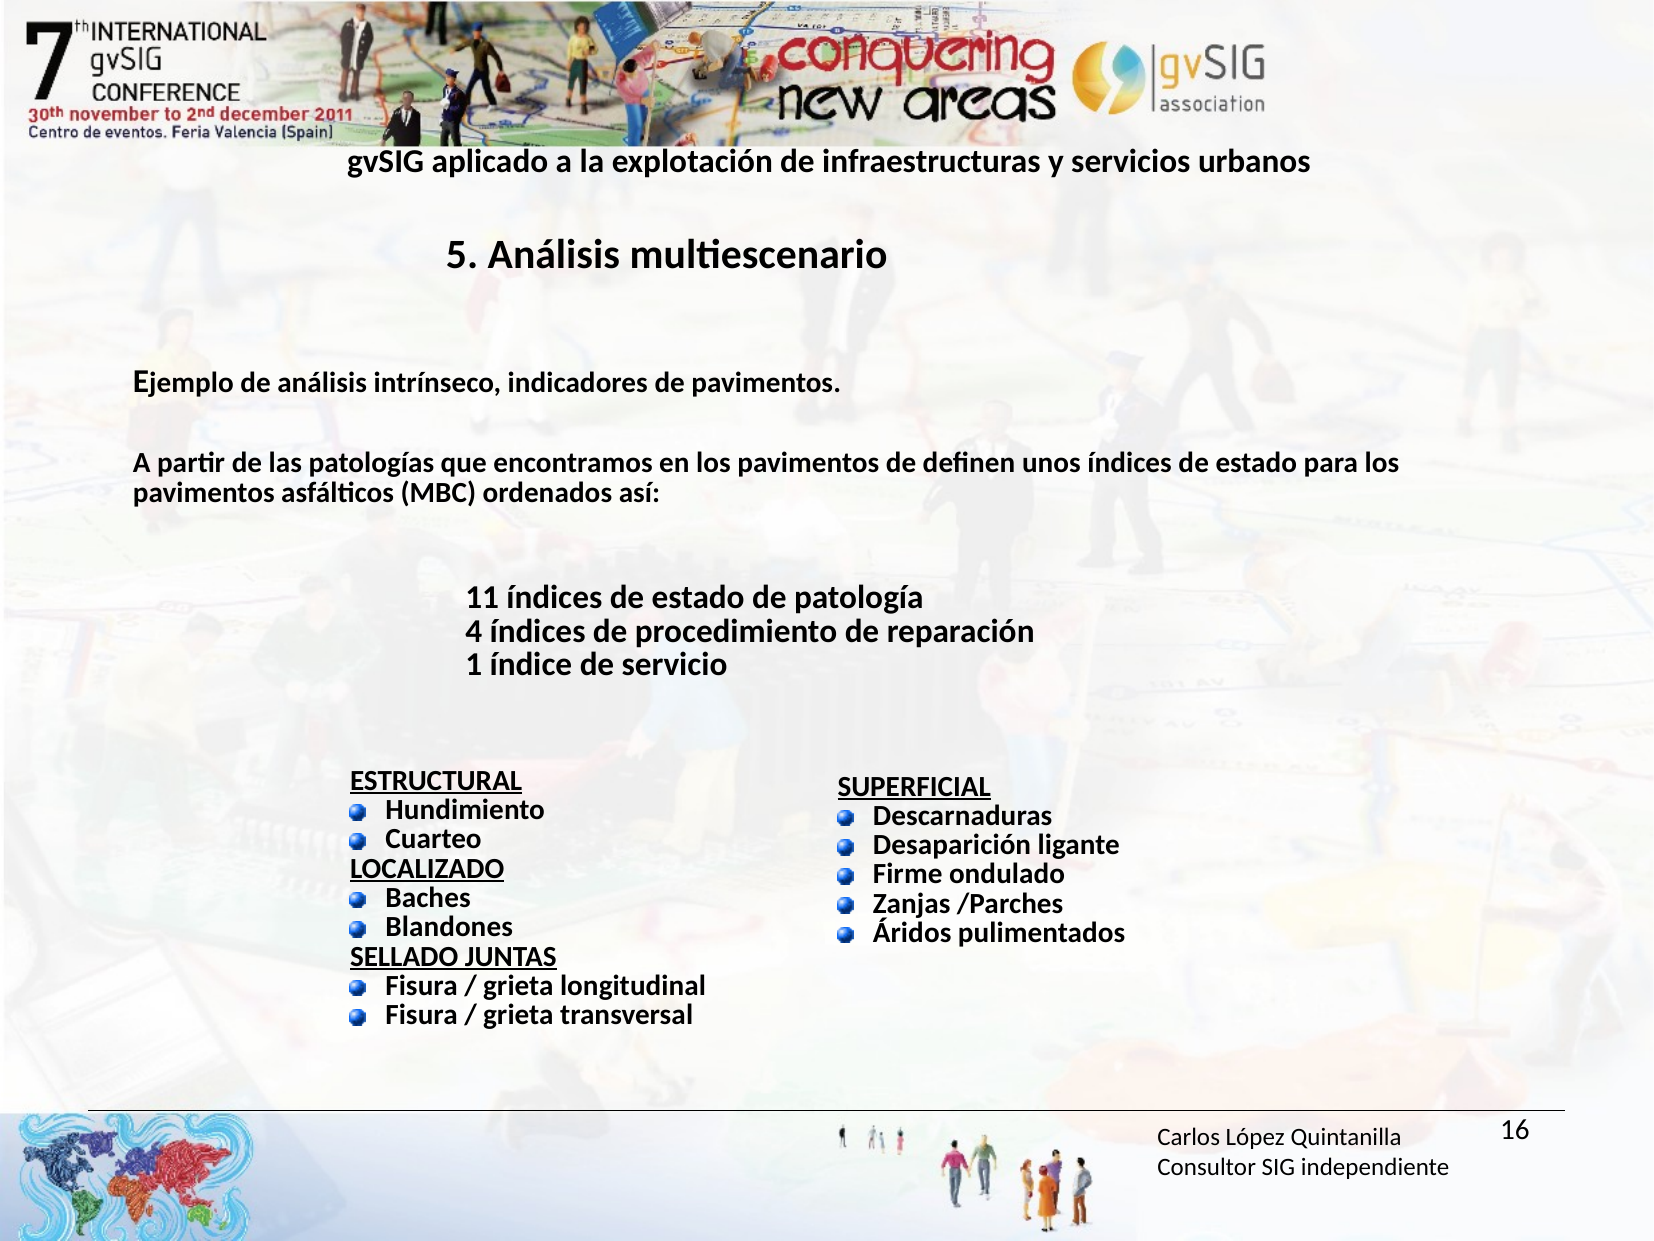

# gvSIG aplicado a la explotación de infraestructuras y servicios urbanos
5. Análisis multiescenario
Ejemplo de análisis intrínseco, indicadores de pavimentos.
A partir de las patologías que encontramos en los pavimentos de definen unos índices de estado para los pavimentos asfálticos (MBC) ordenados así:
11 índices de estado de patología
4 índices de procedimiento de reparación
1 índice de servicio
ESTRUCTURAL
Hundimiento
Cuarteo
LOCALIZADO
Baches
Blandones
SELLADO JUNTAS
Fisura / grieta longitudinal
Fisura / grieta transversal
SUPERFICIAL
Descarnaduras
Desaparición ligante
Firme ondulado
Zanjas /Parches
Áridos pulimentados
Carlos López Quintanilla
Consultor SIG independiente